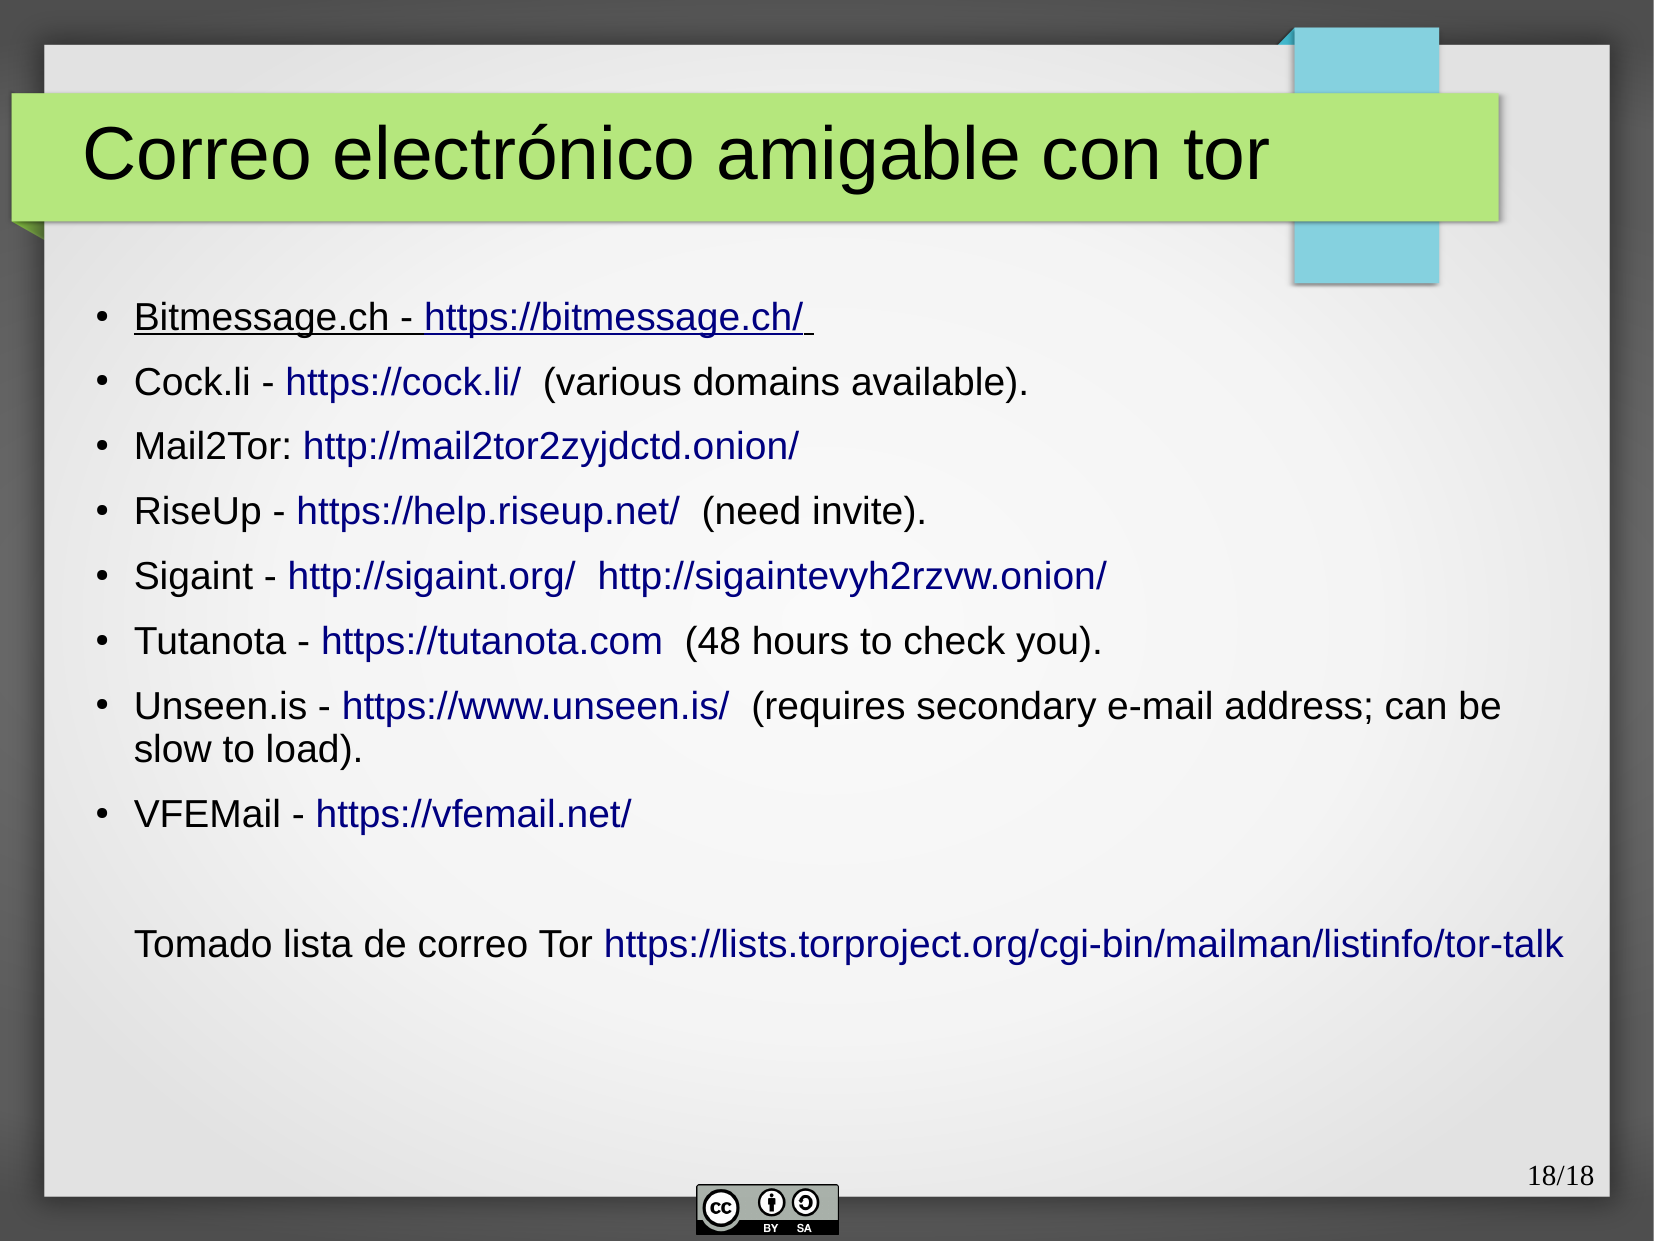

# Correo electrónico amigable con tor
Bitmessage.ch - https://bitmessage.ch/
Cock.li - https://cock.li/ (various domains available).
Mail2Tor: http://mail2tor2zyjdctd.onion/
RiseUp - https://help.riseup.net/ (need invite).
Sigaint - http://sigaint.org/ http://sigaintevyh2rzvw.onion/
Tutanota - https://tutanota.com (48 hours to check you).
Unseen.is - https://www.unseen.is/ (requires secondary e-mail address; can be slow to load).
VFEMail - https://vfemail.net/
Tomado lista de correo Tor https://lists.torproject.org/cgi-bin/mailman/listinfo/tor-talk
18